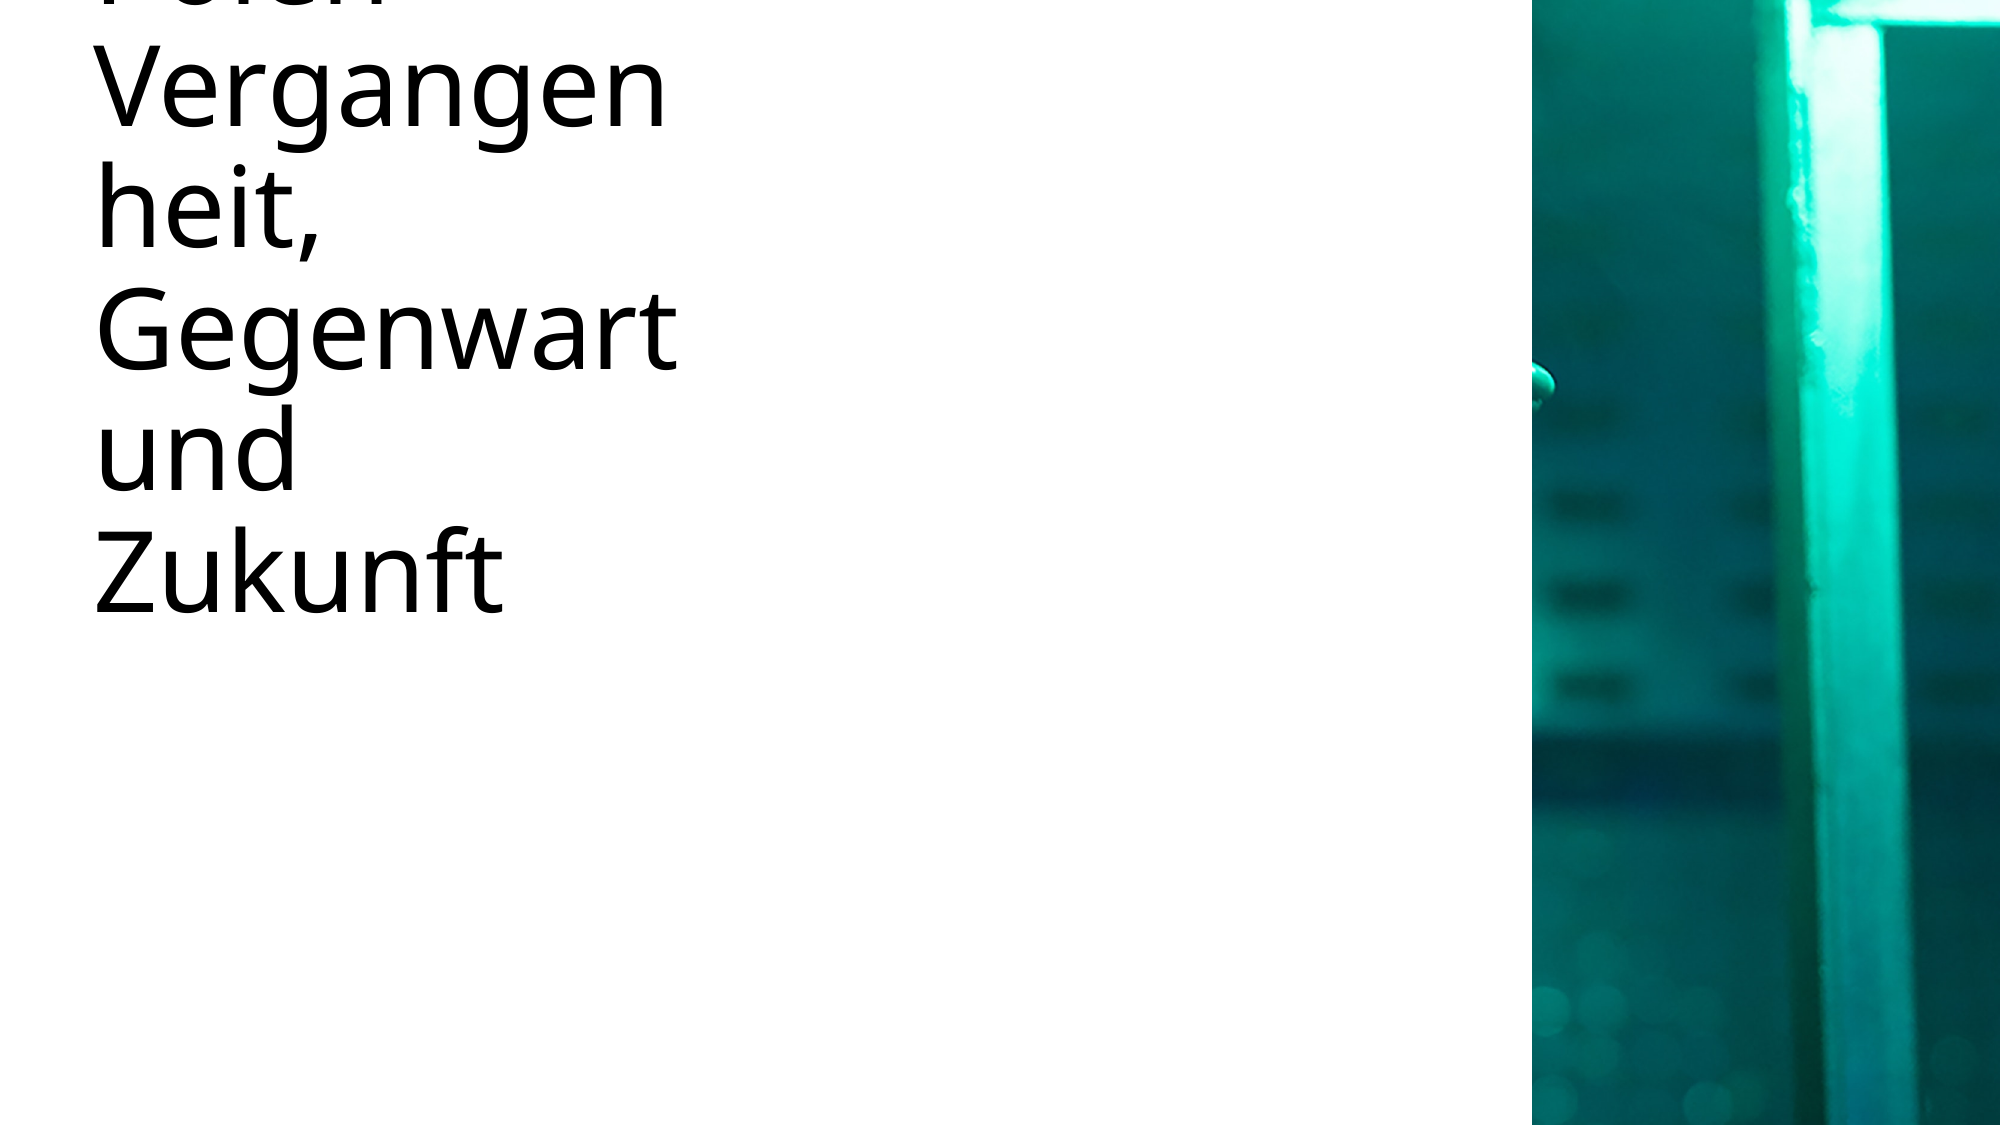

# Polen – Vergangenheit, Gegenwart und Zukunft